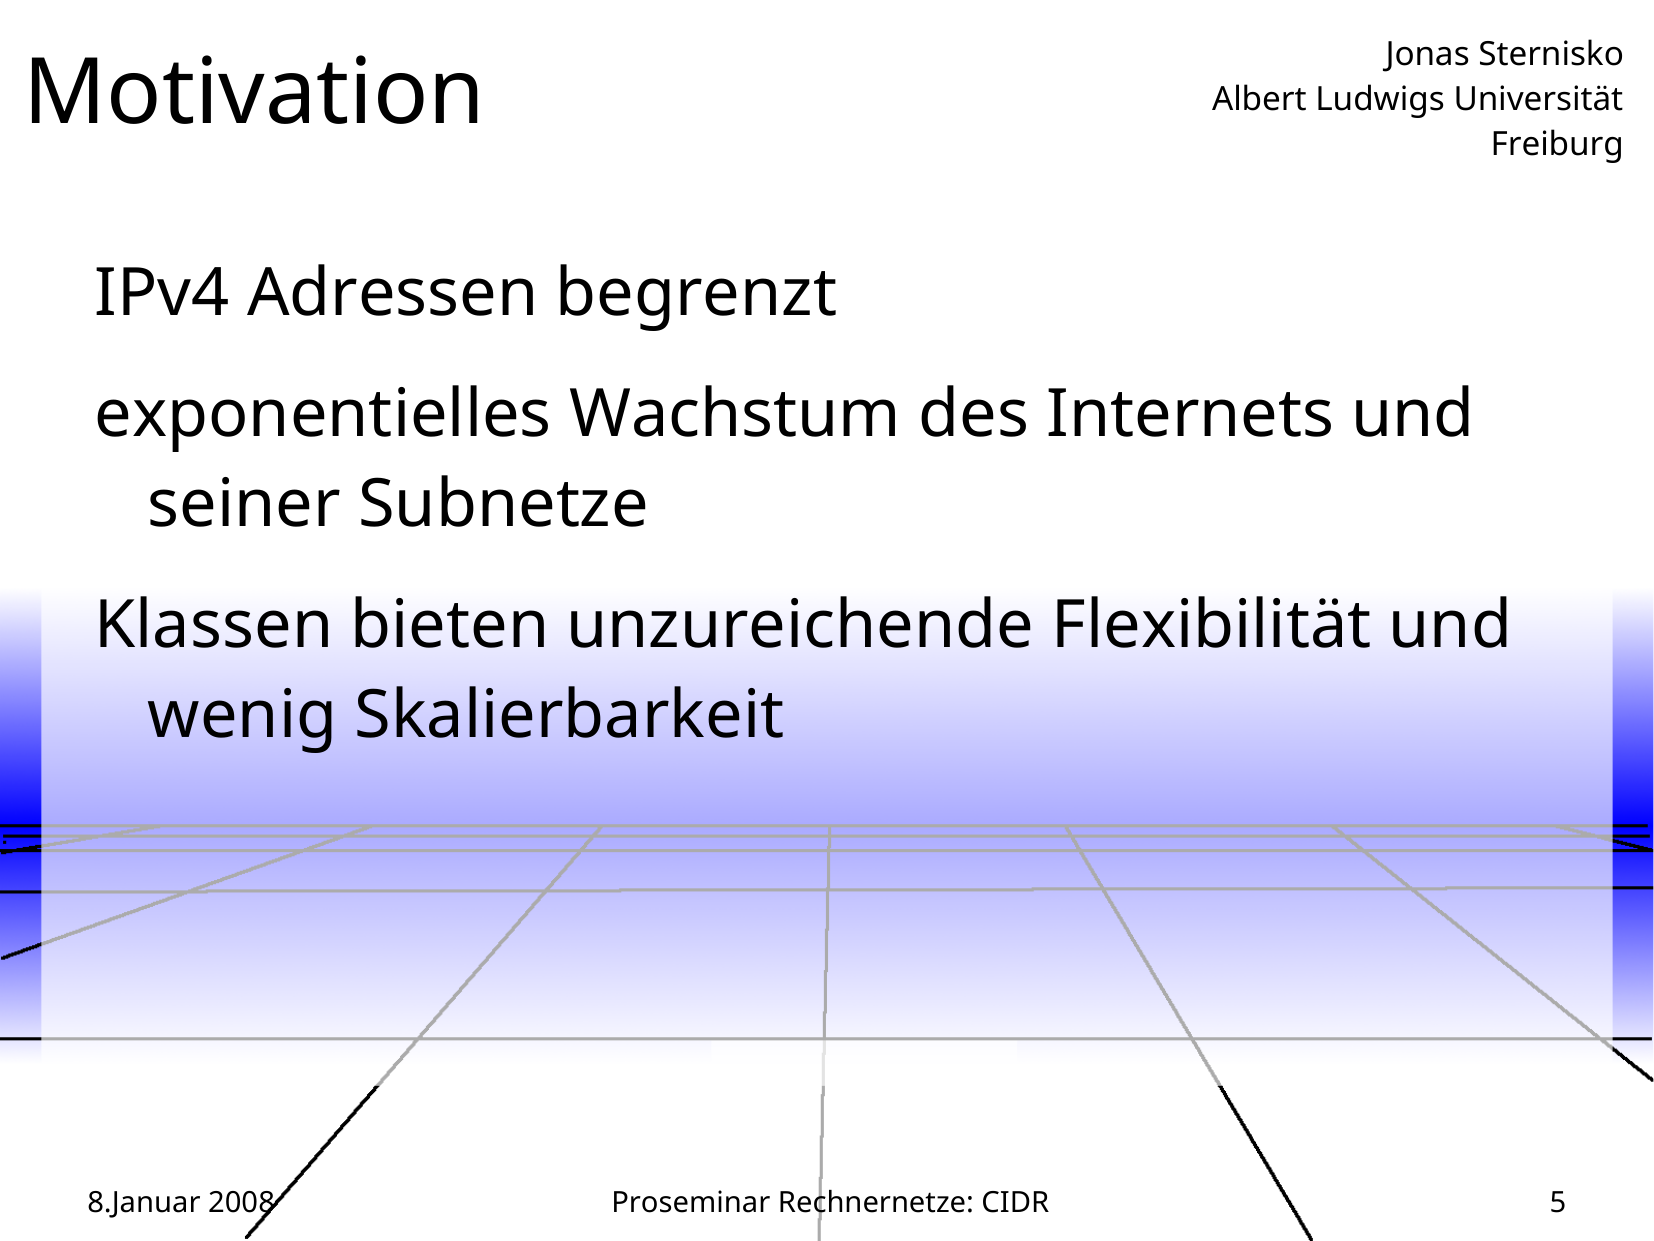

# Motivation
IPv4 Adressen begrenzt
exponentielles Wachstum des Internets und seiner Subnetze
Klassen bieten unzureichende Flexibilität und wenig Skalierbarkeit
8.Januar 2008
Proseminar Rechnernetze: CIDR
5